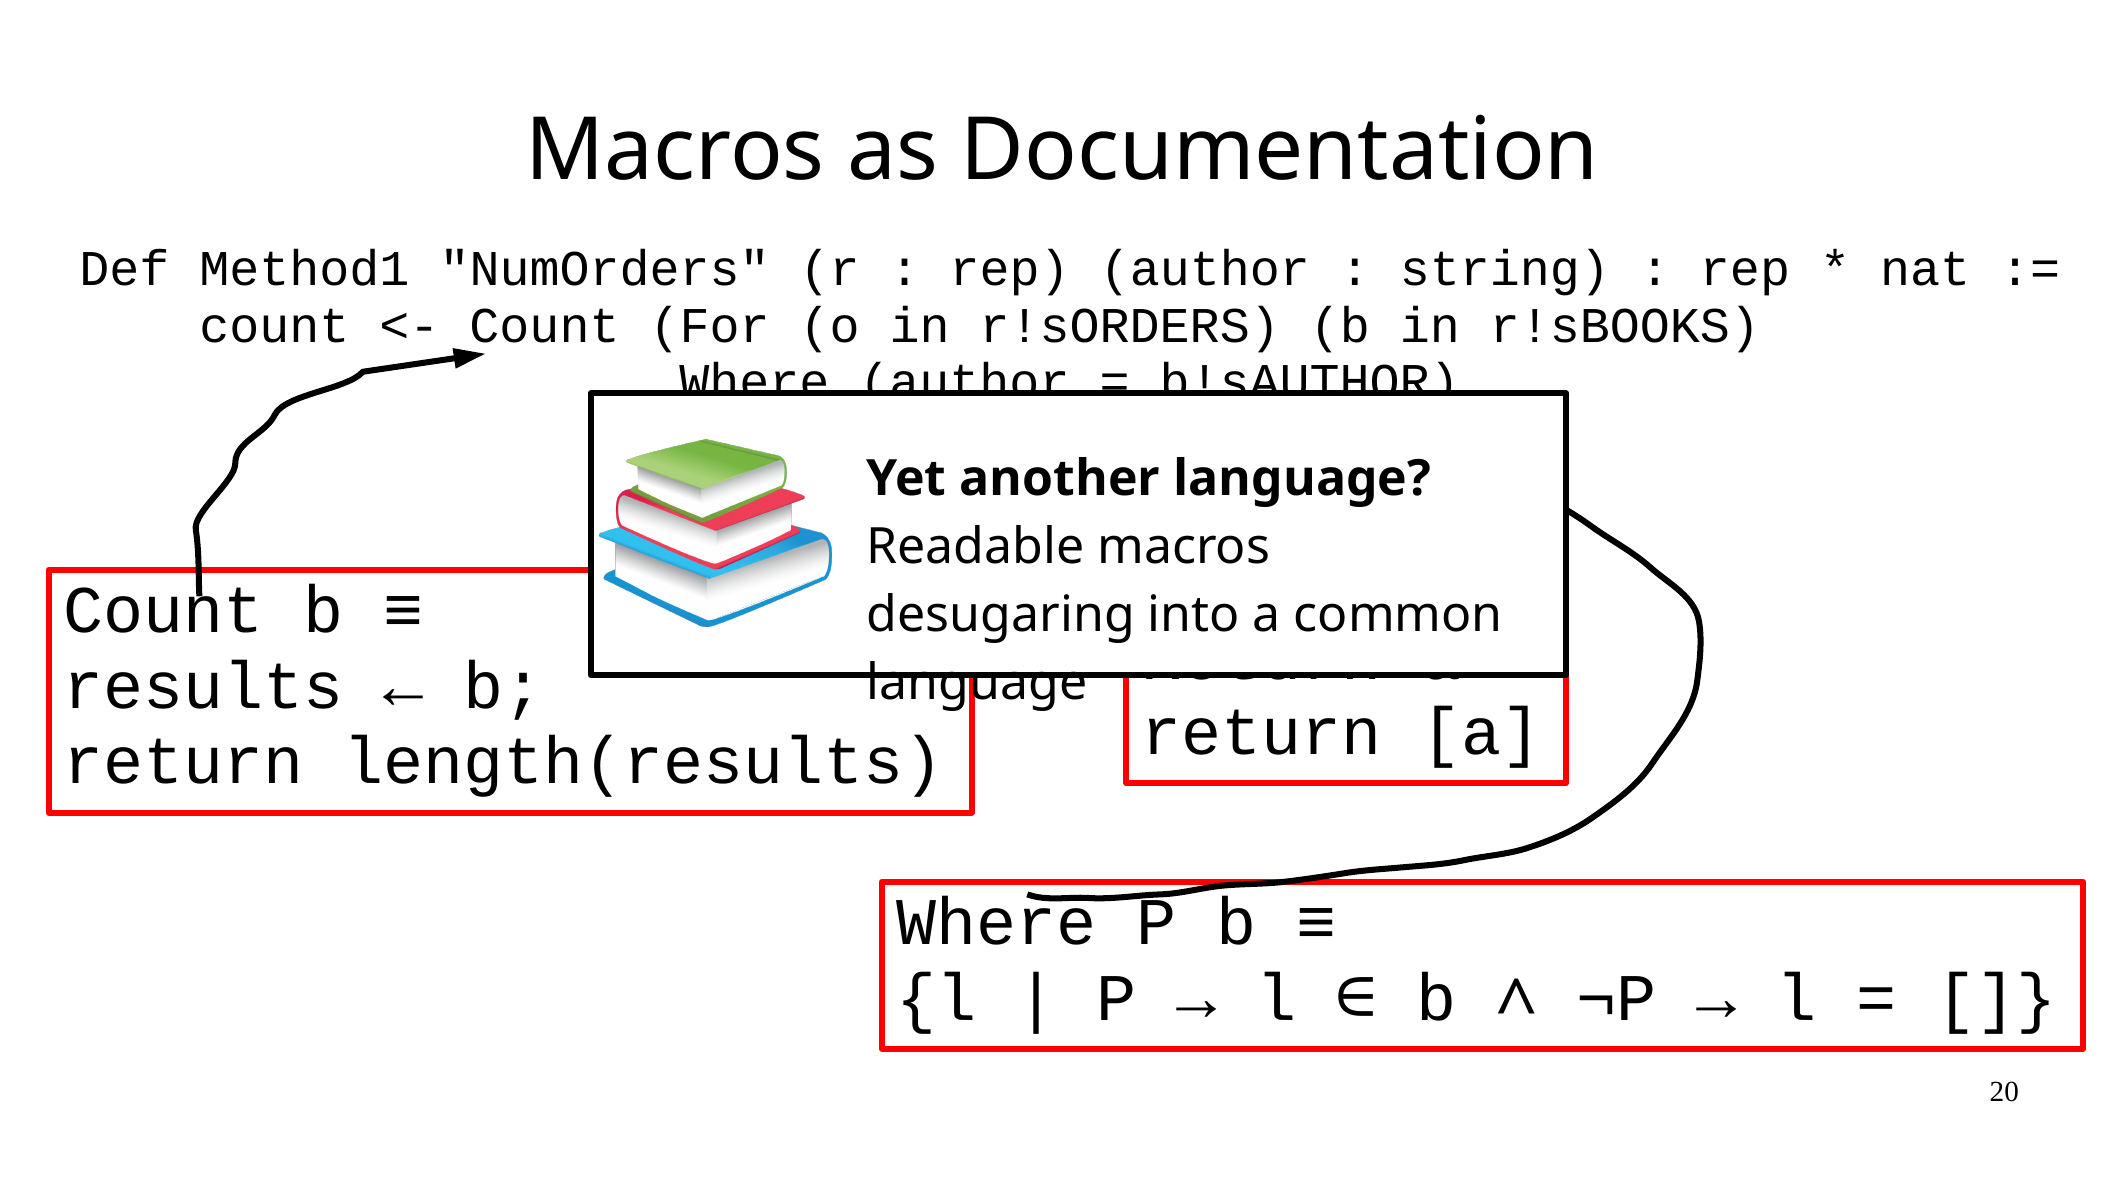

# Macros as Documentation
Def Method1 "NumOrders" (r : rep) (author : string) : rep * nat :=
 count <- Count (For (o in r!sORDERS) (b in r!sBOOKS)
 Where (author = b!sAUTHOR)
 Where (o!sISBN = b!sISBN)
 Return ()); ret (r, count)
Count b ≡
results ← b;
return length(results)
Yet another language?
Readable macros desugaring into a common language
Where P b ≡
{l | P → l ∈ b ∧ ¬P → l = []}
Return a ≡
return [a]
20